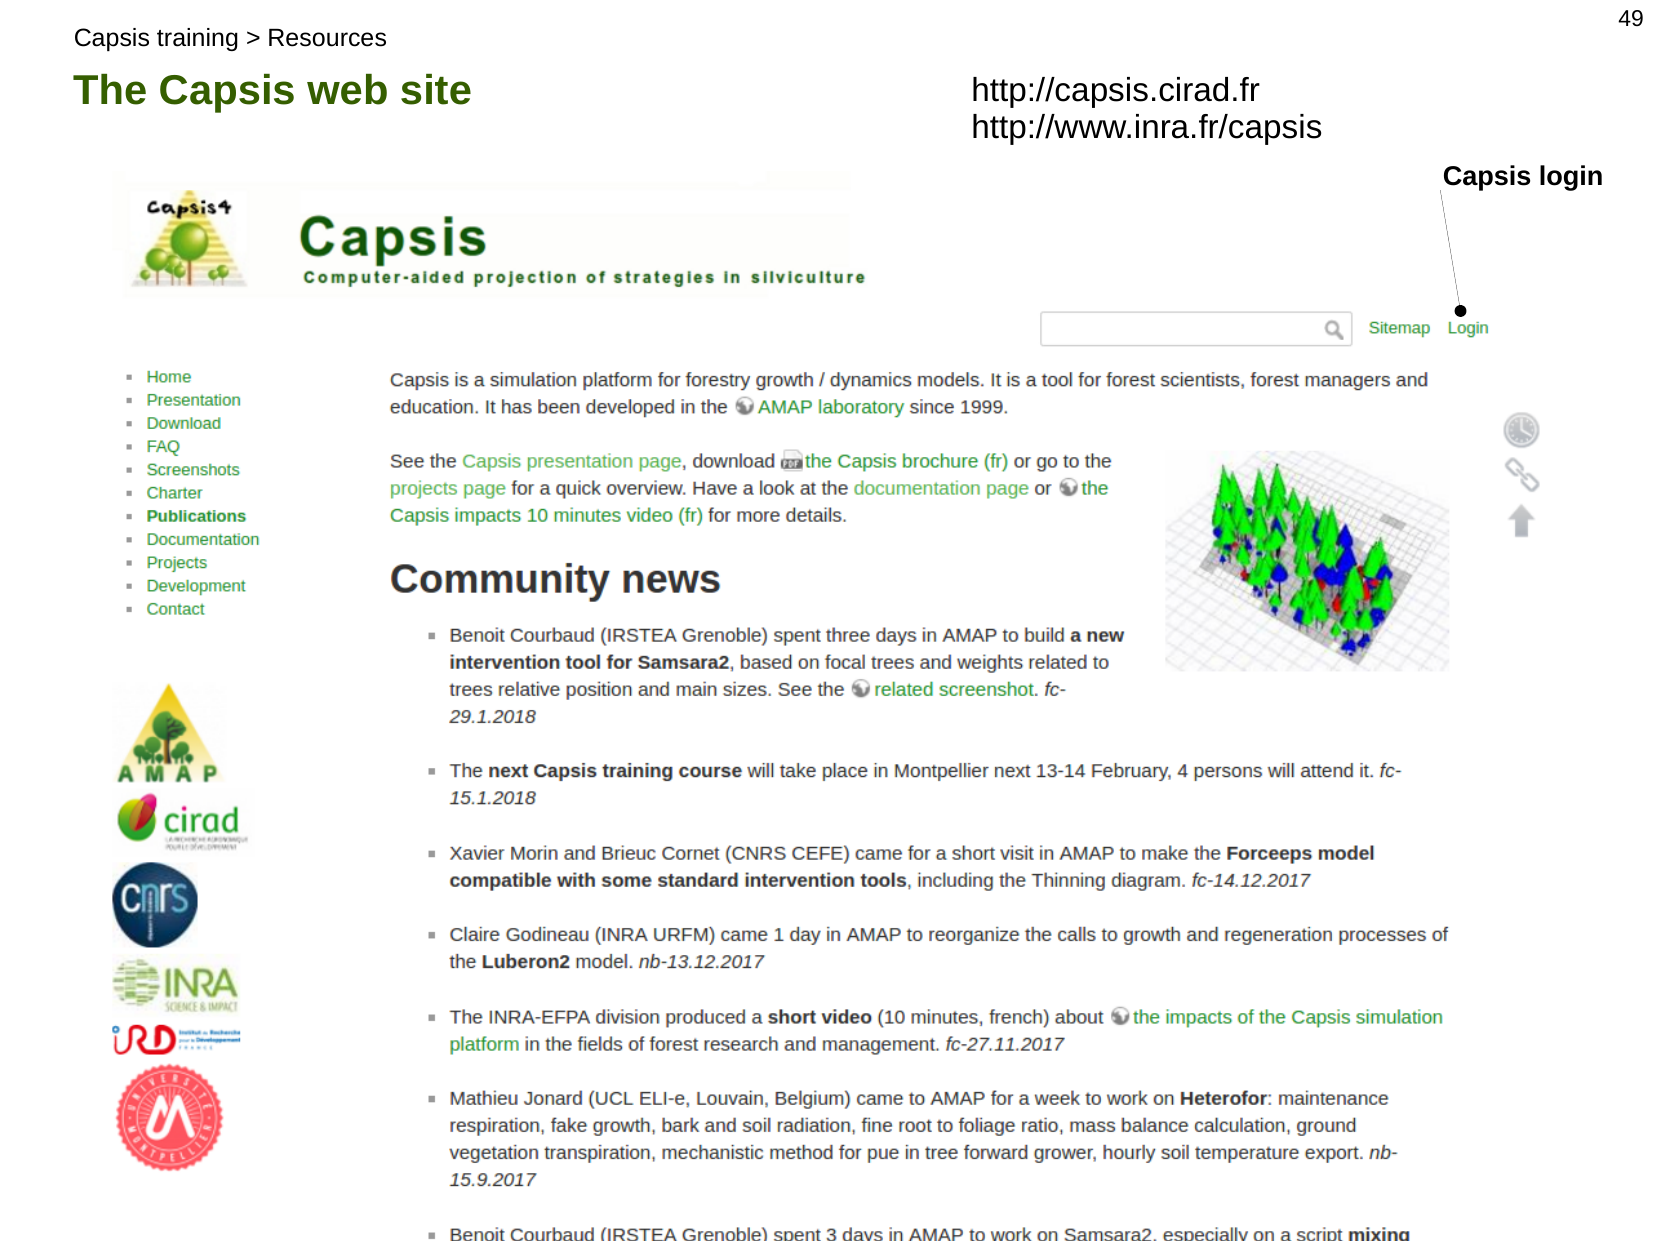

49
Capsis training > Resources
The Capsis web site
http://capsis.cirad.fr
http://www.inra.fr/capsis
Capsis login